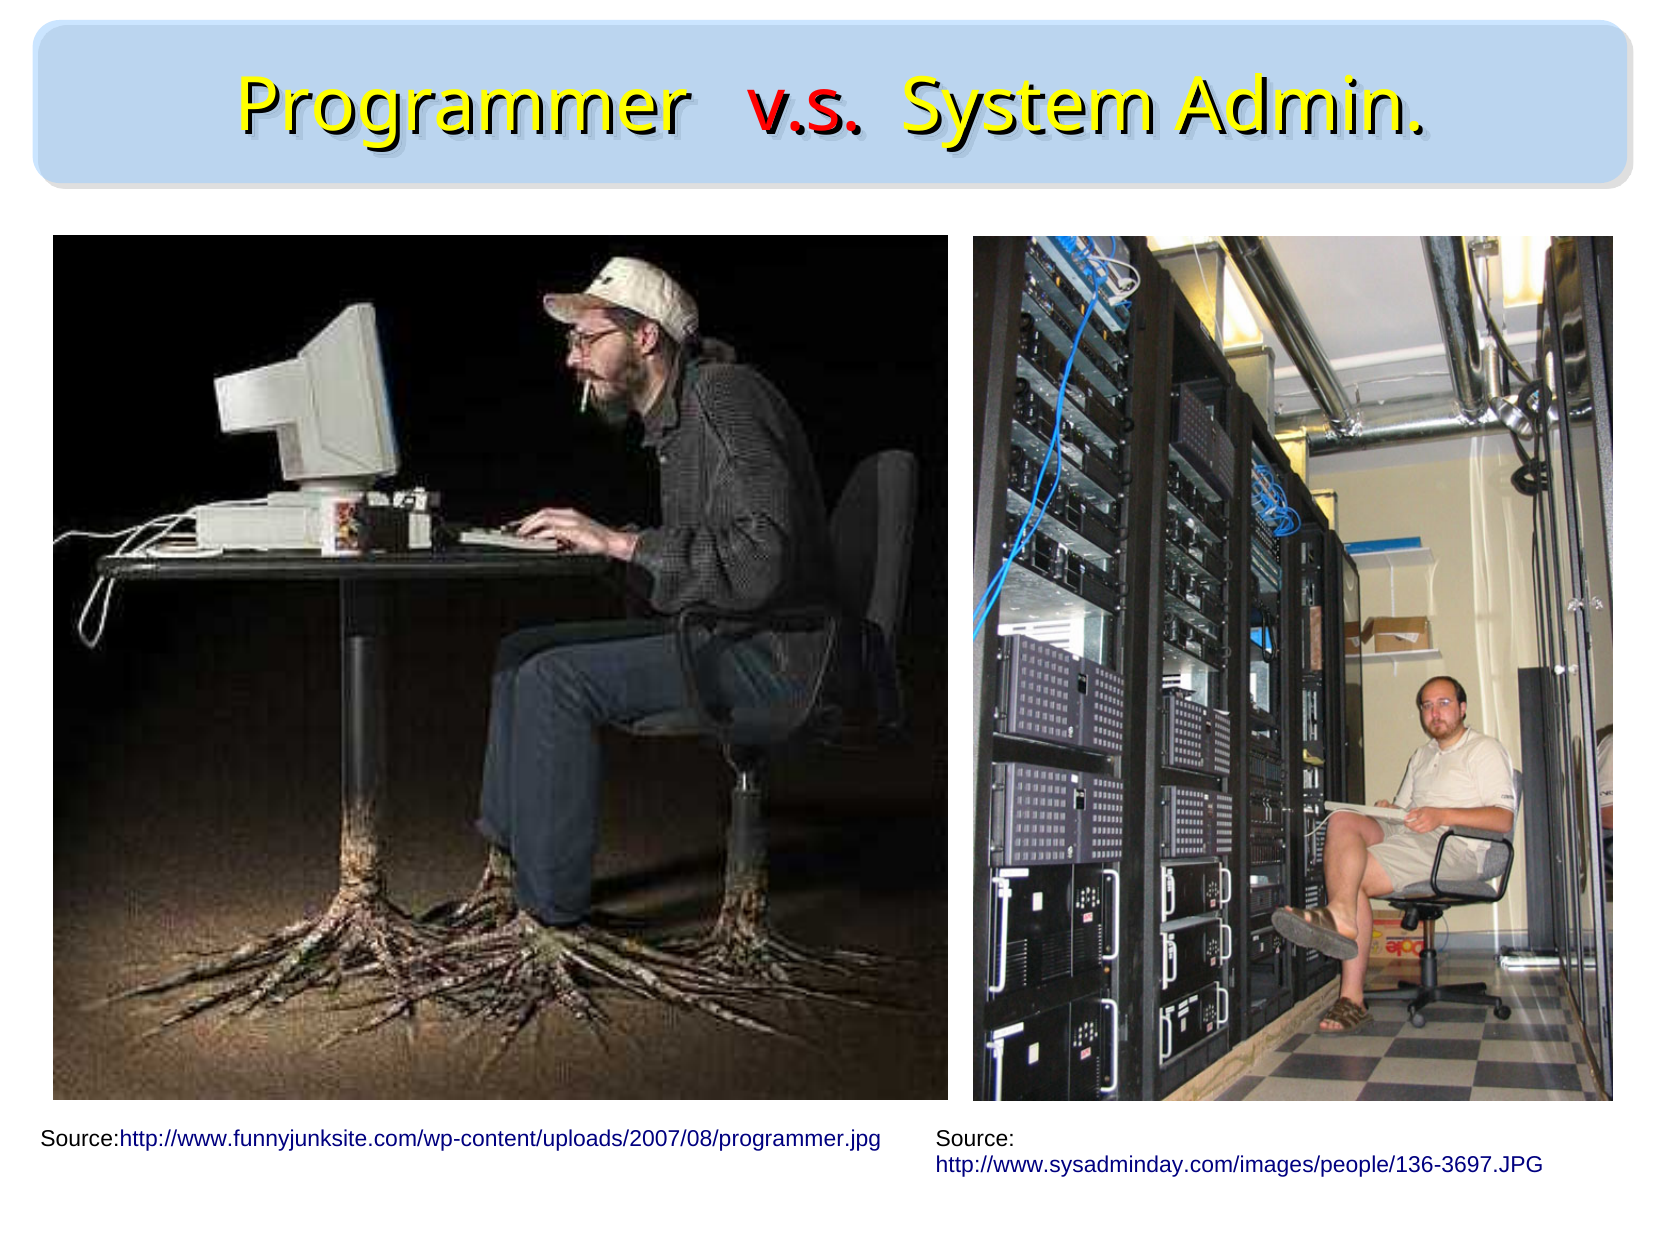

Programmer v.s. System Admin.
Source:http://www.funnyjunksite.com/wp-content/uploads/2007/08/programmer.jpg
Source:
http://www.sysadminday.com/images/people/136-3697.JPG